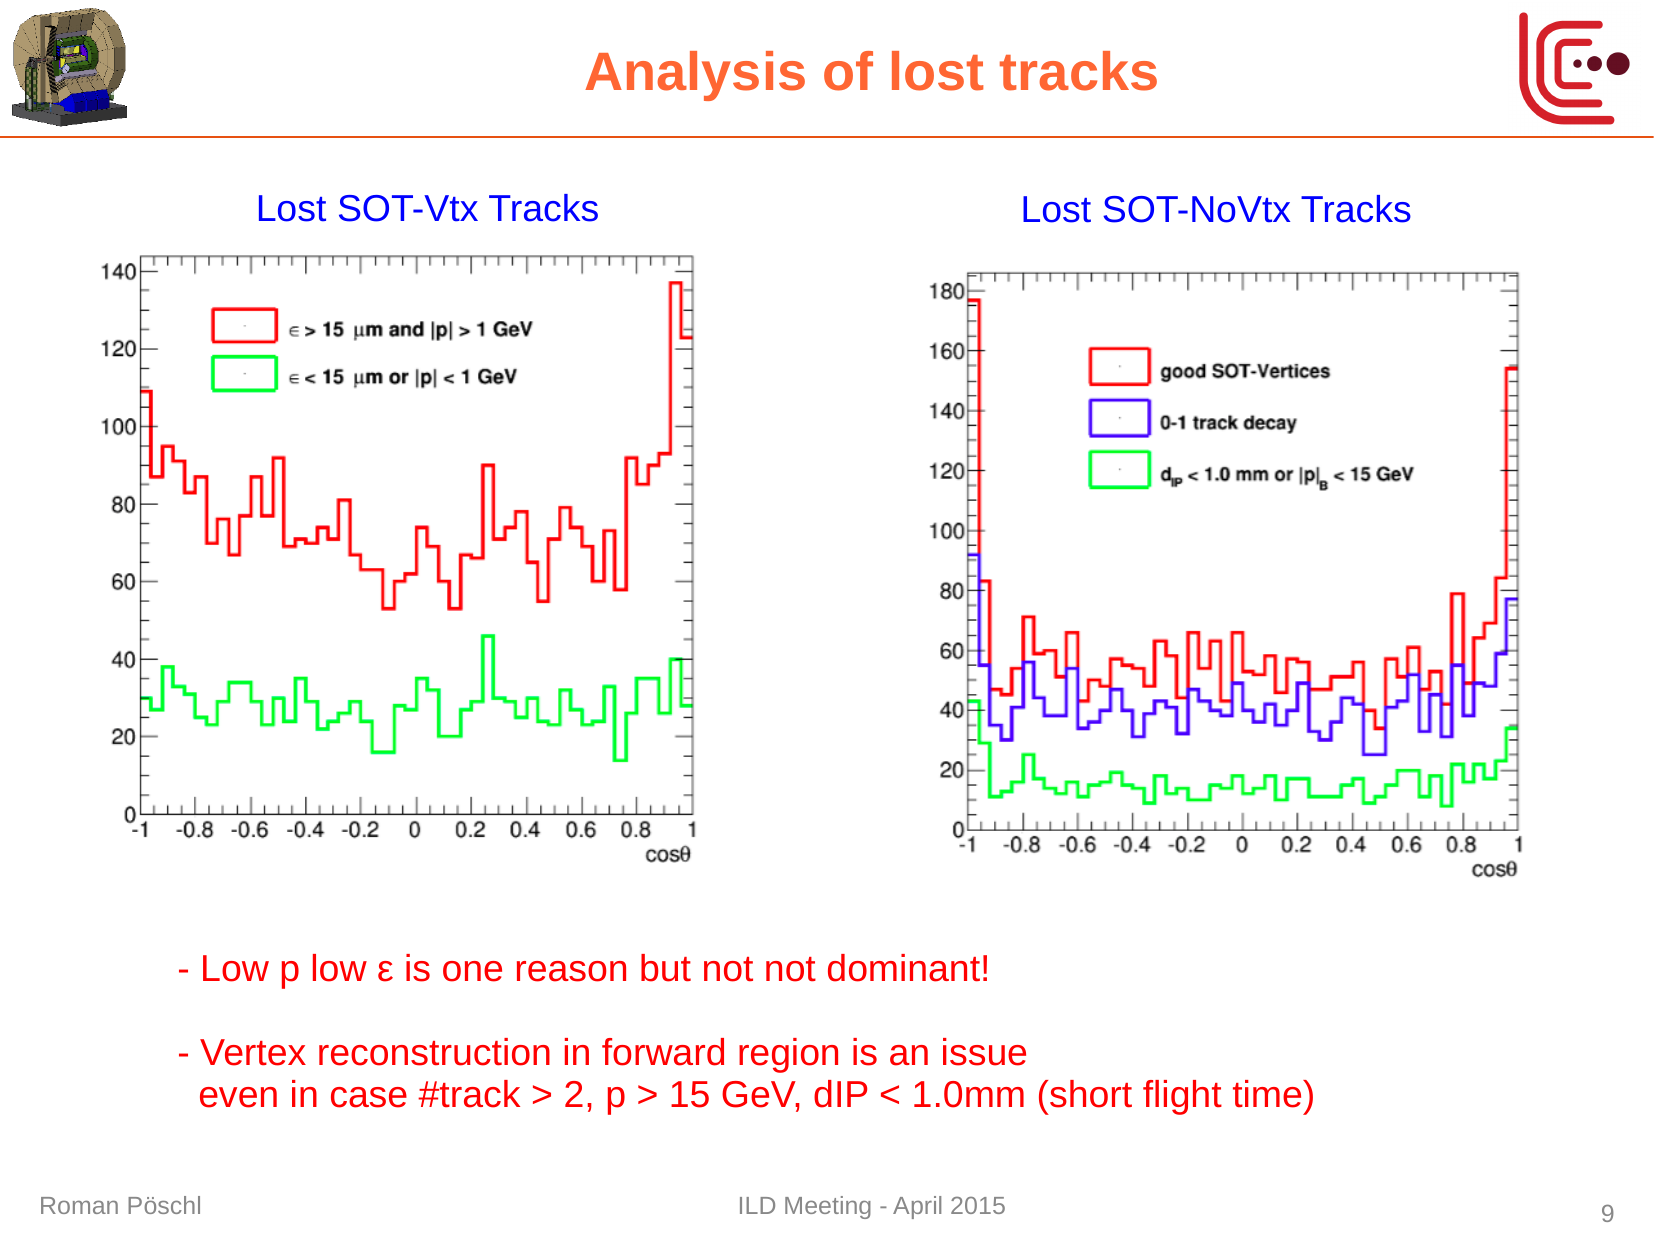

# Analysis of lost tracks
Lost SOT-Vtx Tracks
Lost SOT-NoVtx Tracks
- Low p low ε is one reason but not not dominant!
- Vertex reconstruction in forward region is an issue
 even in case #track > 2, p > 15 GeV, dIP < 1.0mm (short flight time)